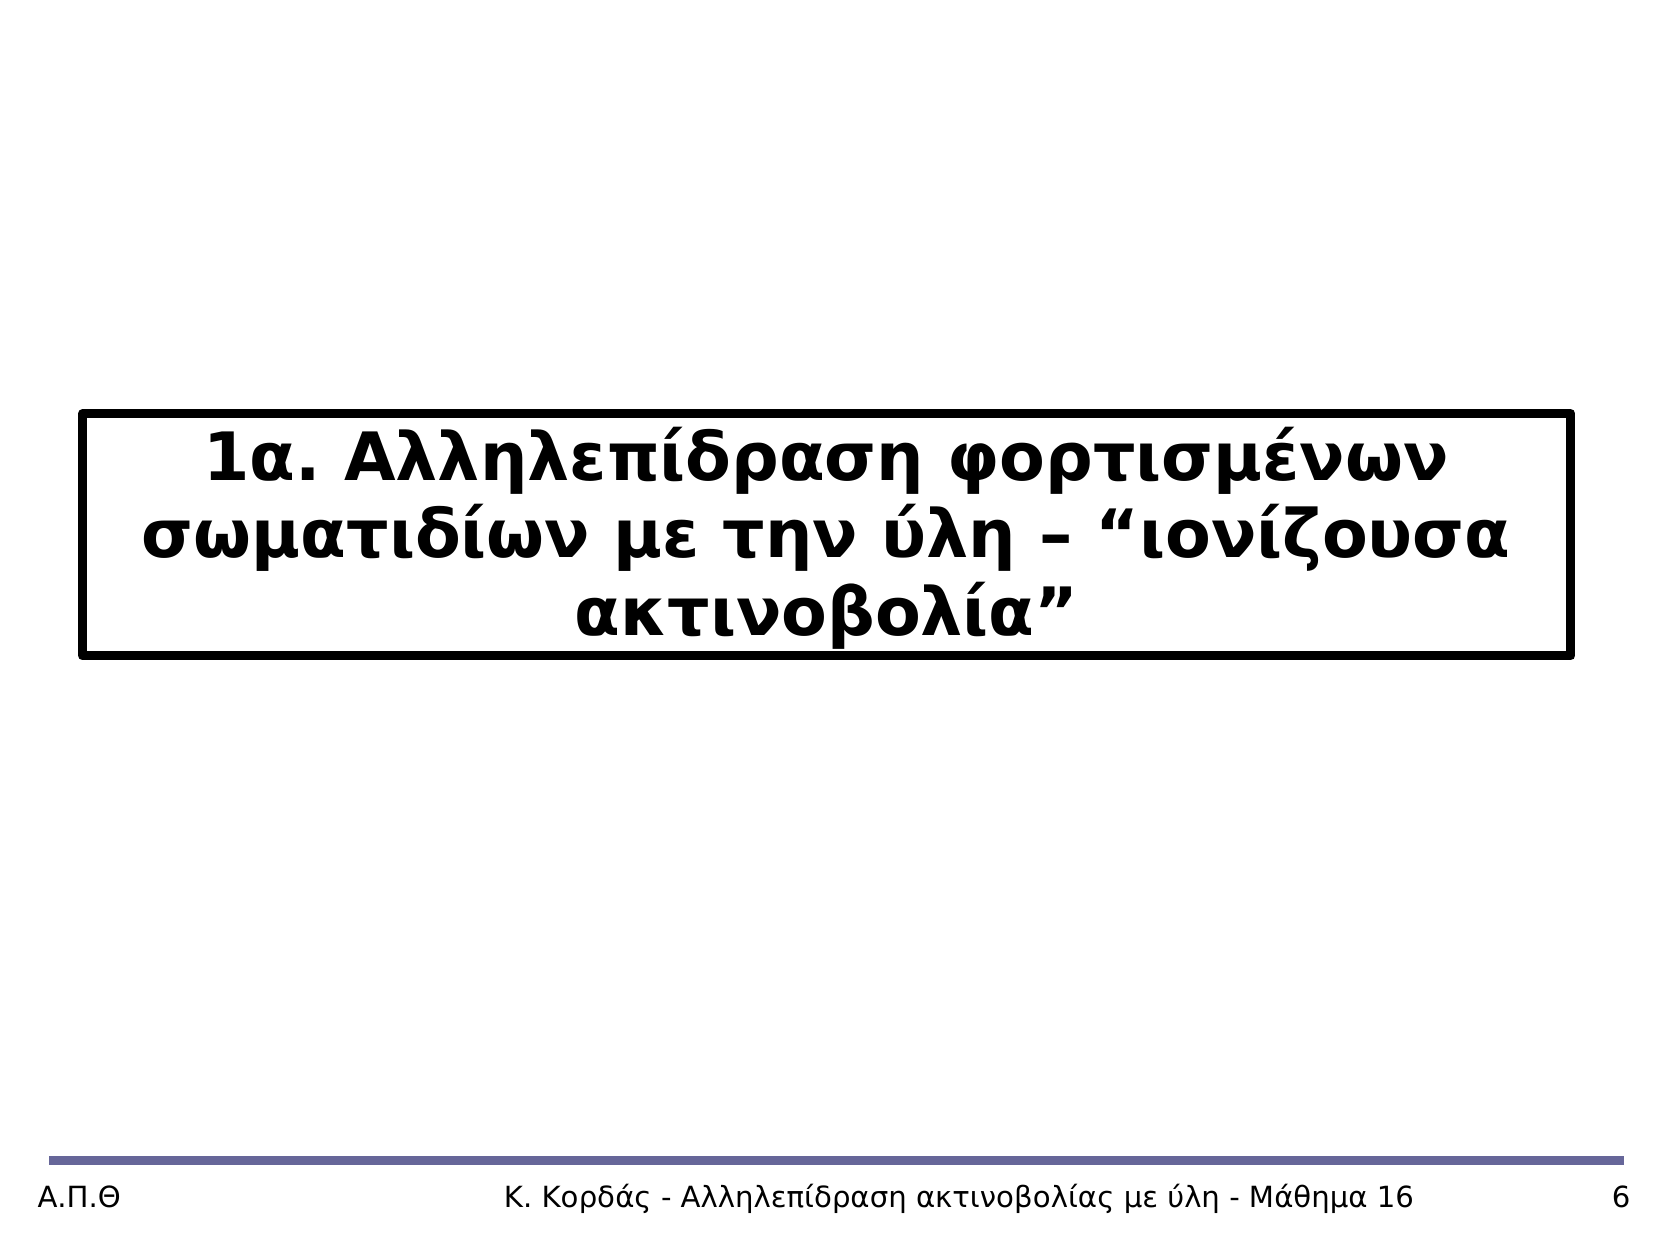

# 1α. Αλληλεπίδραση φορτισμένων σωματιδίων με την ύλη – “ιονίζουσα ακτινοβολία”
Α.Π.Θ
Κ. Κορδάς - Αλληλεπίδραση ακτινοβολίας με ύλη - Μάθημα 16
6